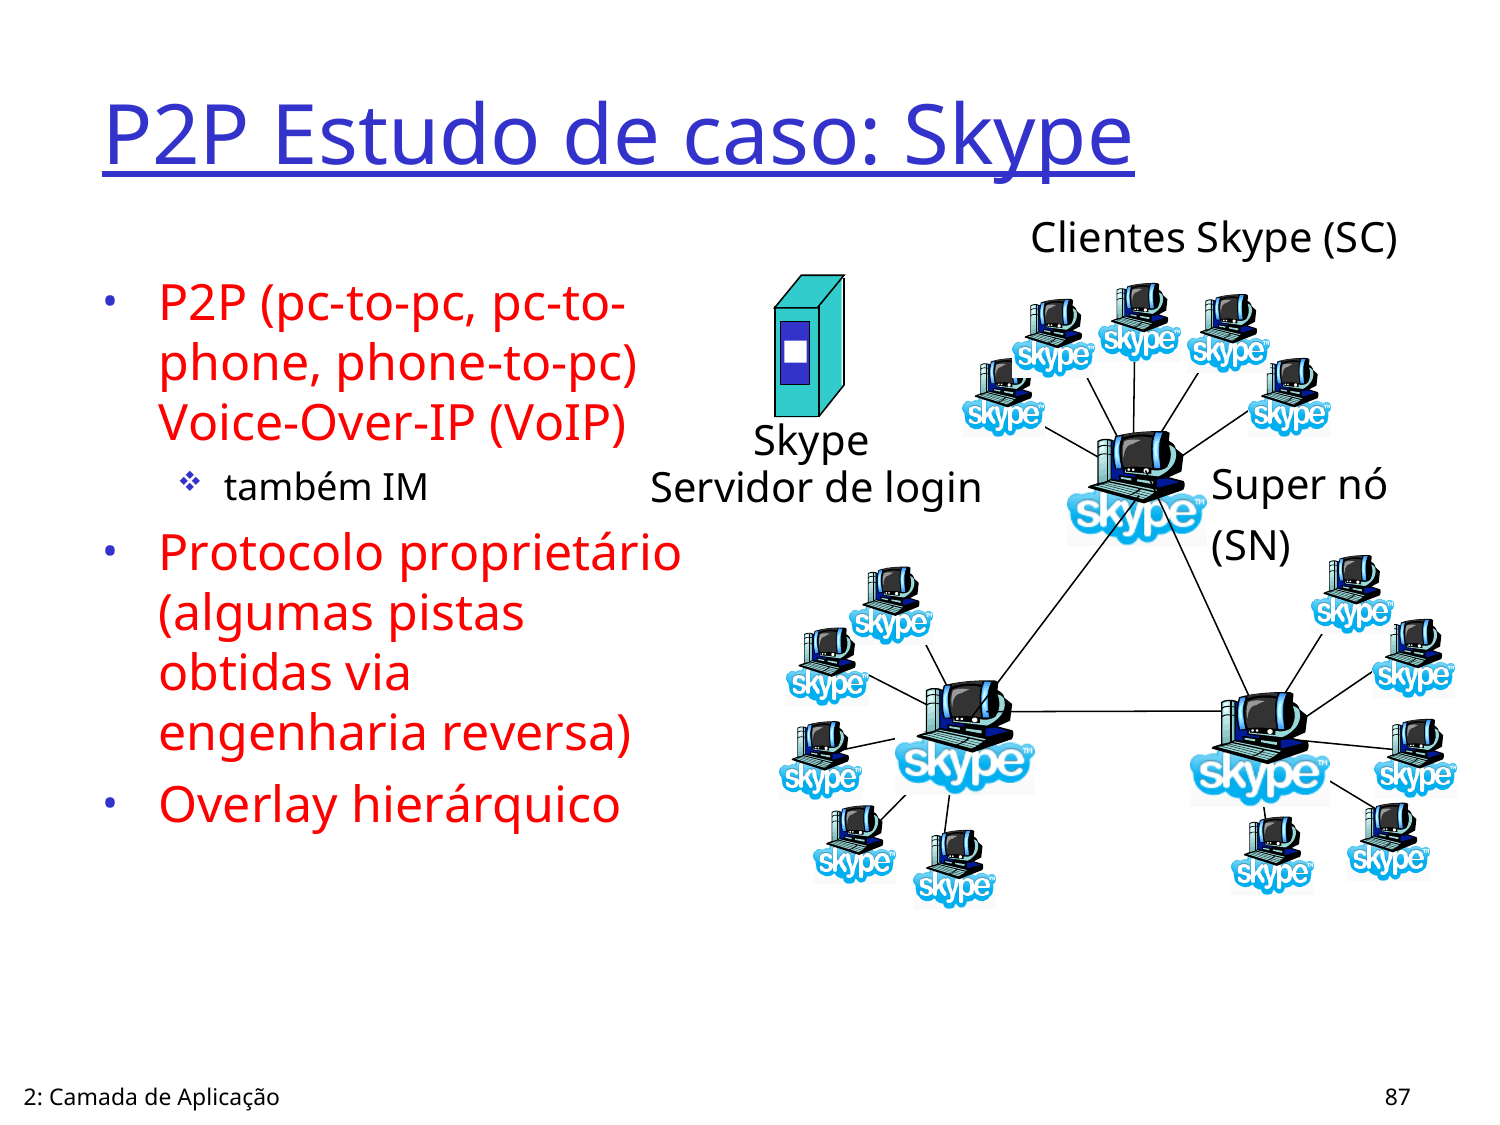

# P2P Estudo de caso: Skype
Clientes Skype (SC)
P2P (pc-to-pc, pc-to-phone, phone-to-pc) Voice-Over-IP (VoIP)
também IM
Protocolo proprietário (algumas pistas obtidas via engenharia reversa)
Overlay hierárquico
Skype
Servidor de login
Super nó
(SN)
87